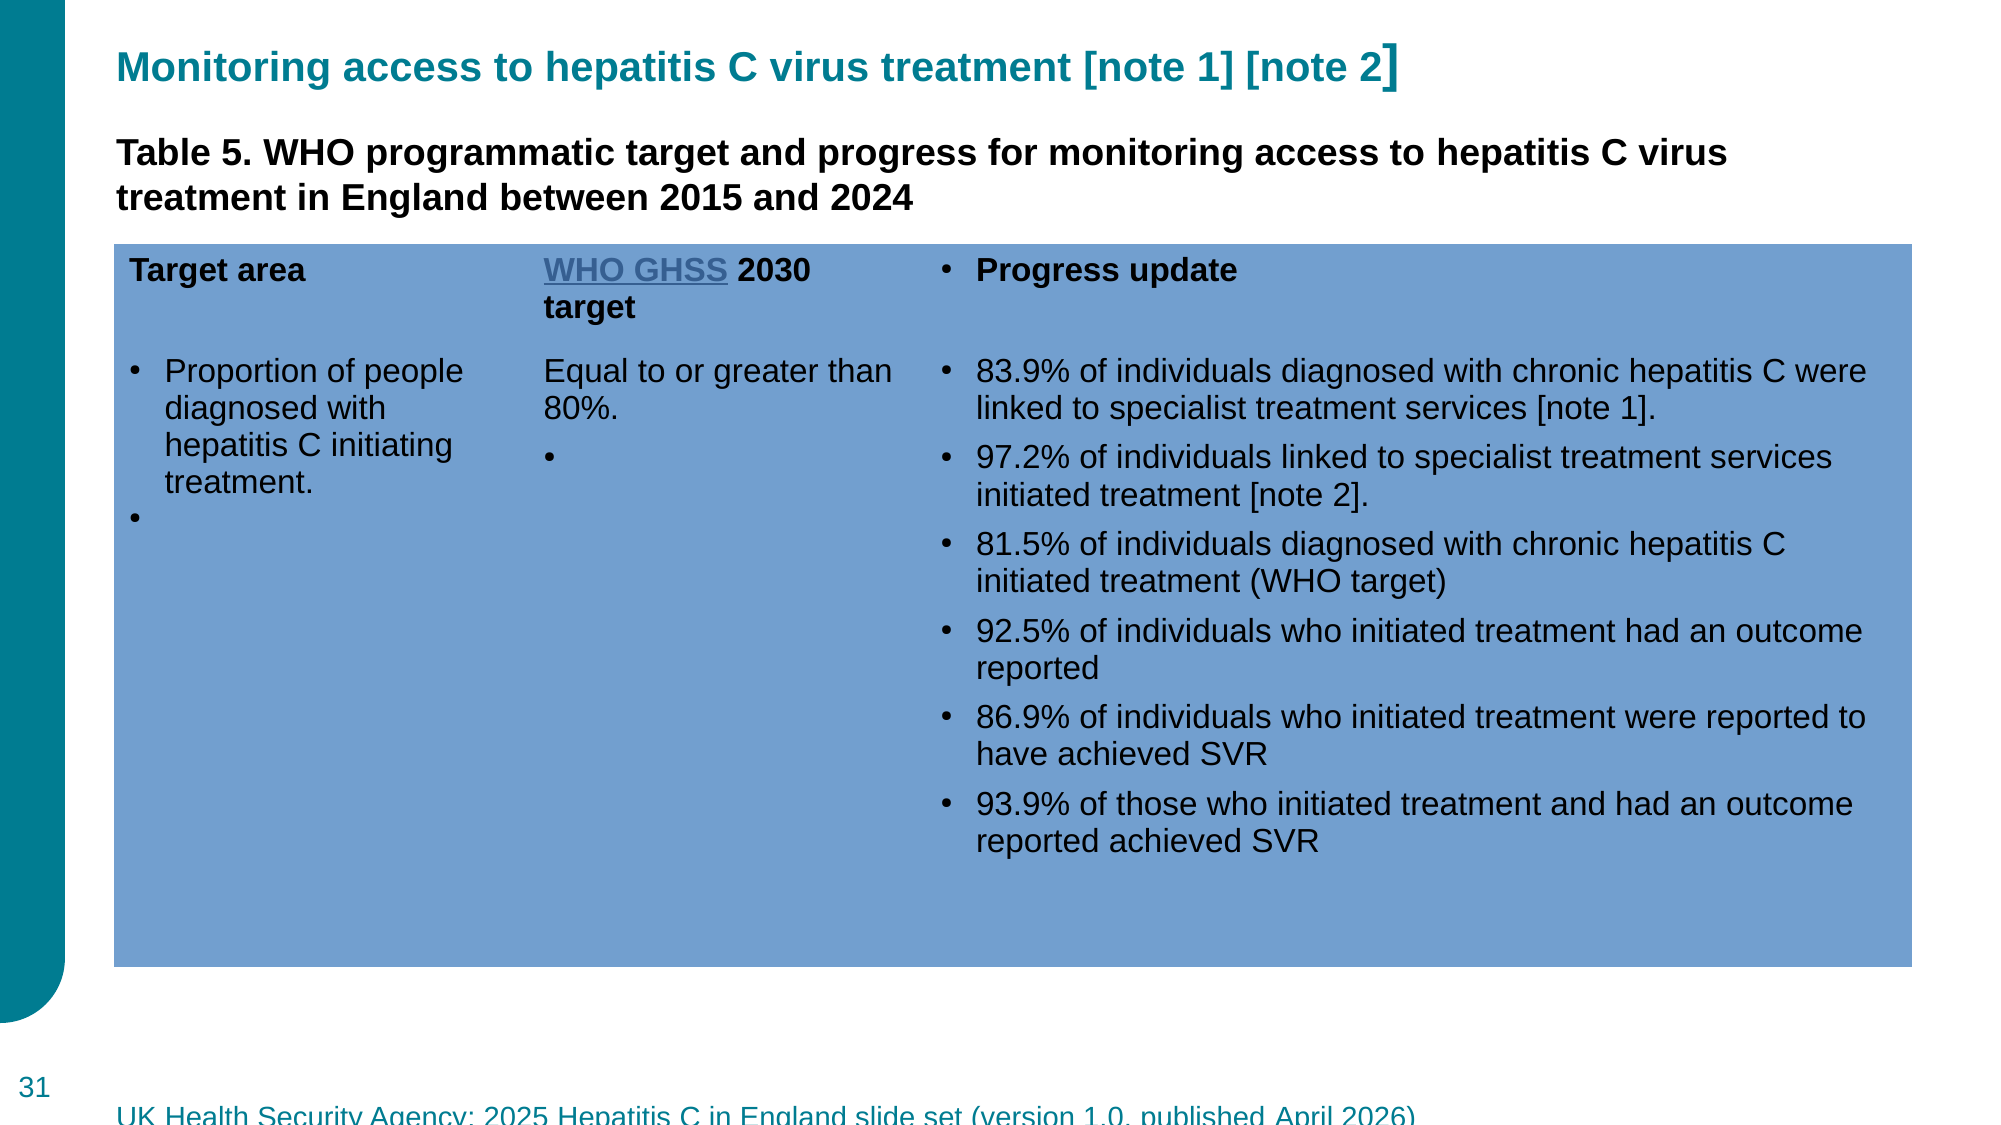

# Monitoring access to hepatitis C virus treatment [note 1] [note 2]
Table 5. WHO programmatic target and progress for monitoring access to hepatitis C virus treatment in England between 2015 and 2024
| Target area | WHO GHSS 2030 target | Progress update |
| --- | --- | --- |
| Proportion of people diagnosed with hepatitis C initiating treatment. | Equal to or greater than 80%. | 83.9% of individuals diagnosed with chronic hepatitis C were linked to specialist treatment services [note 1]. 97.2% of individuals linked to specialist treatment services initiated treatment [note 2]. 81.5% of individuals diagnosed with chronic hepatitis C initiated treatment (WHO target) 92.5% of individuals who initiated treatment had an outcome reported 86.9% of individuals who initiated treatment were reported to have achieved SVR 93.9% of those who initiated treatment and had an outcome reported achieved SVR |
31
UK Health Security Agency: 2025 Hepatitis C in England slide set (version 1.0, published April 2026)